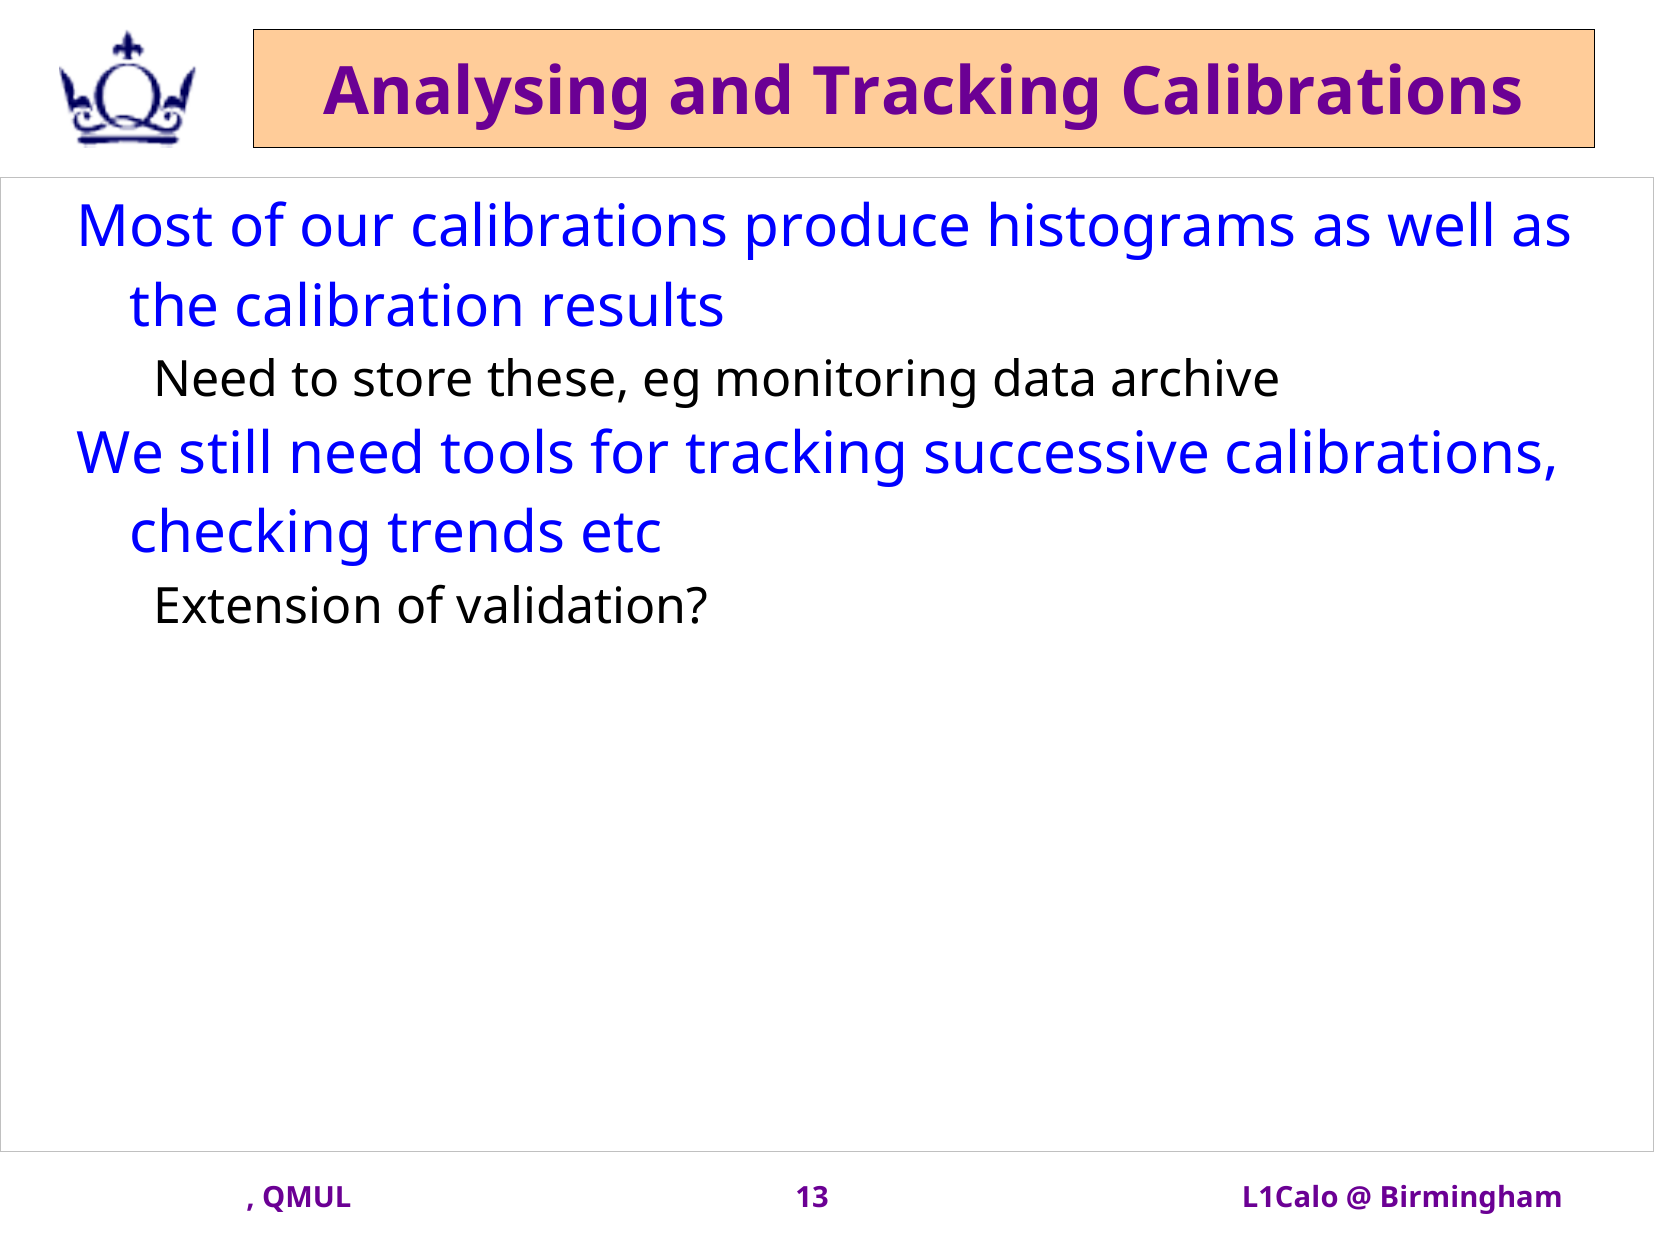

# Analysing and Tracking Calibrations
Most of our calibrations produce histograms as well as the calibration results
Need to store these, eg monitoring data archive
We still need tools for tracking successive calibrations, checking trends etc
Extension of validation?